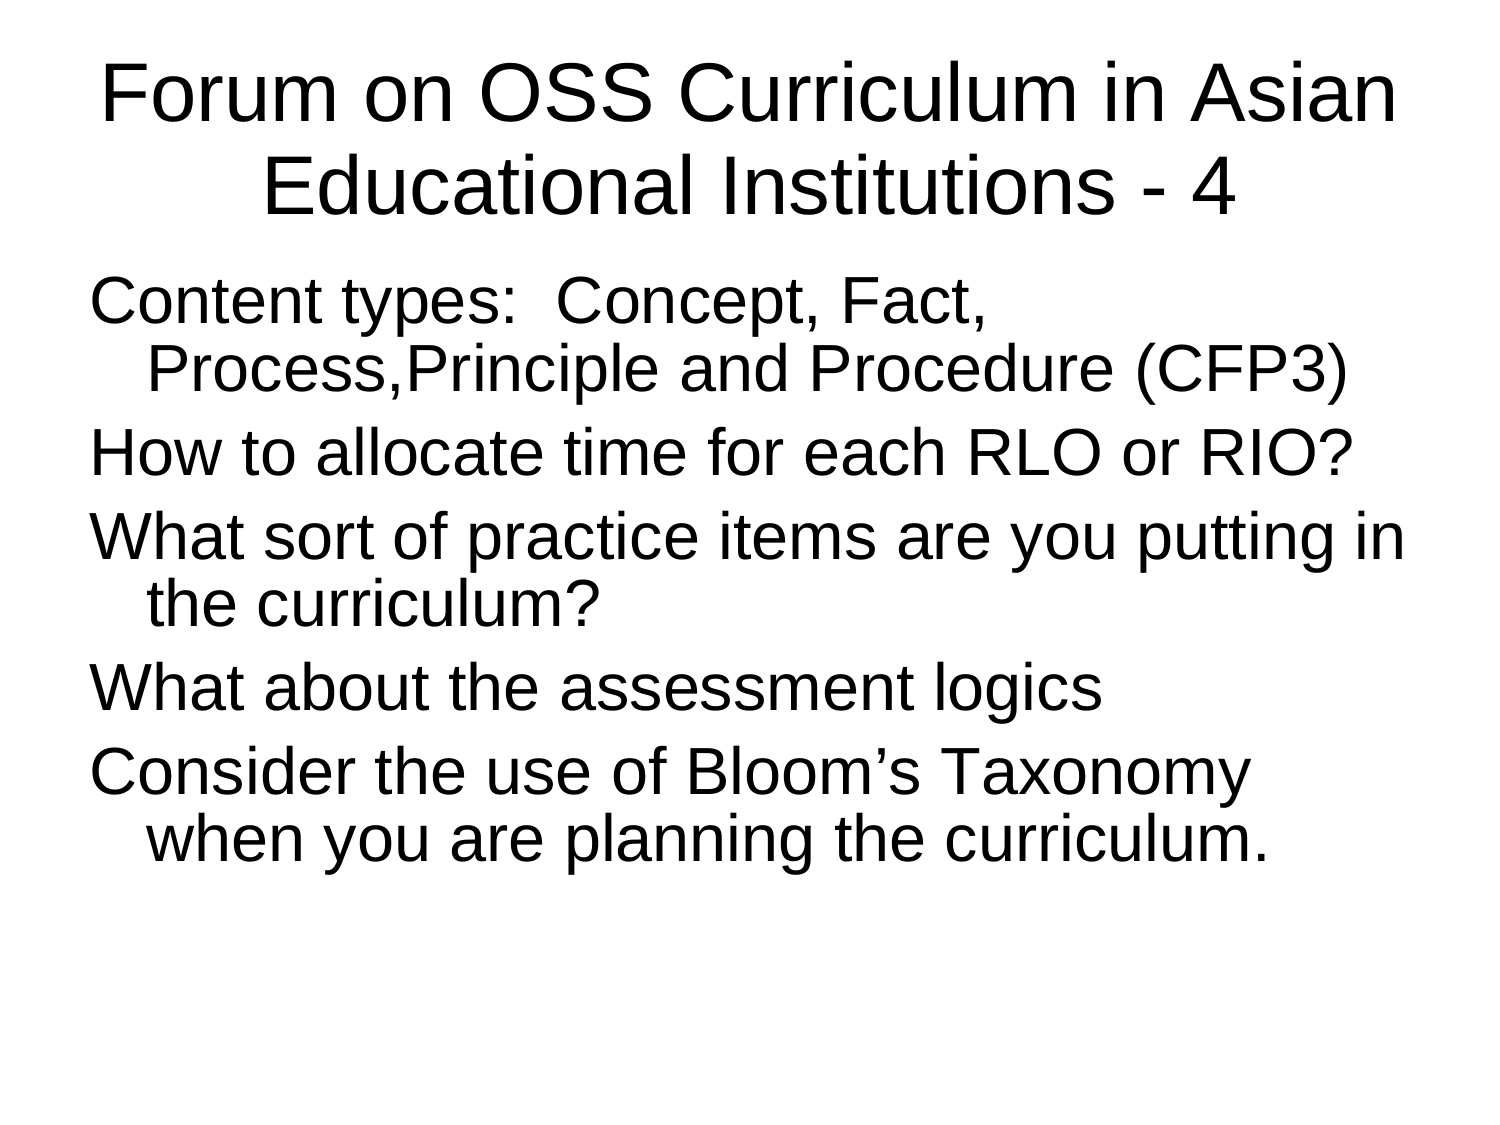

# Forum on OSS Curriculum in Asian Educational Institutions - 4
Content types: Concept, Fact, Process,Principle and Procedure (CFP3)
How to allocate time for each RLO or RIO?
What sort of practice items are you putting in the curriculum?
What about the assessment logics
Consider the use of Bloom’s Taxonomy when you are planning the curriculum.